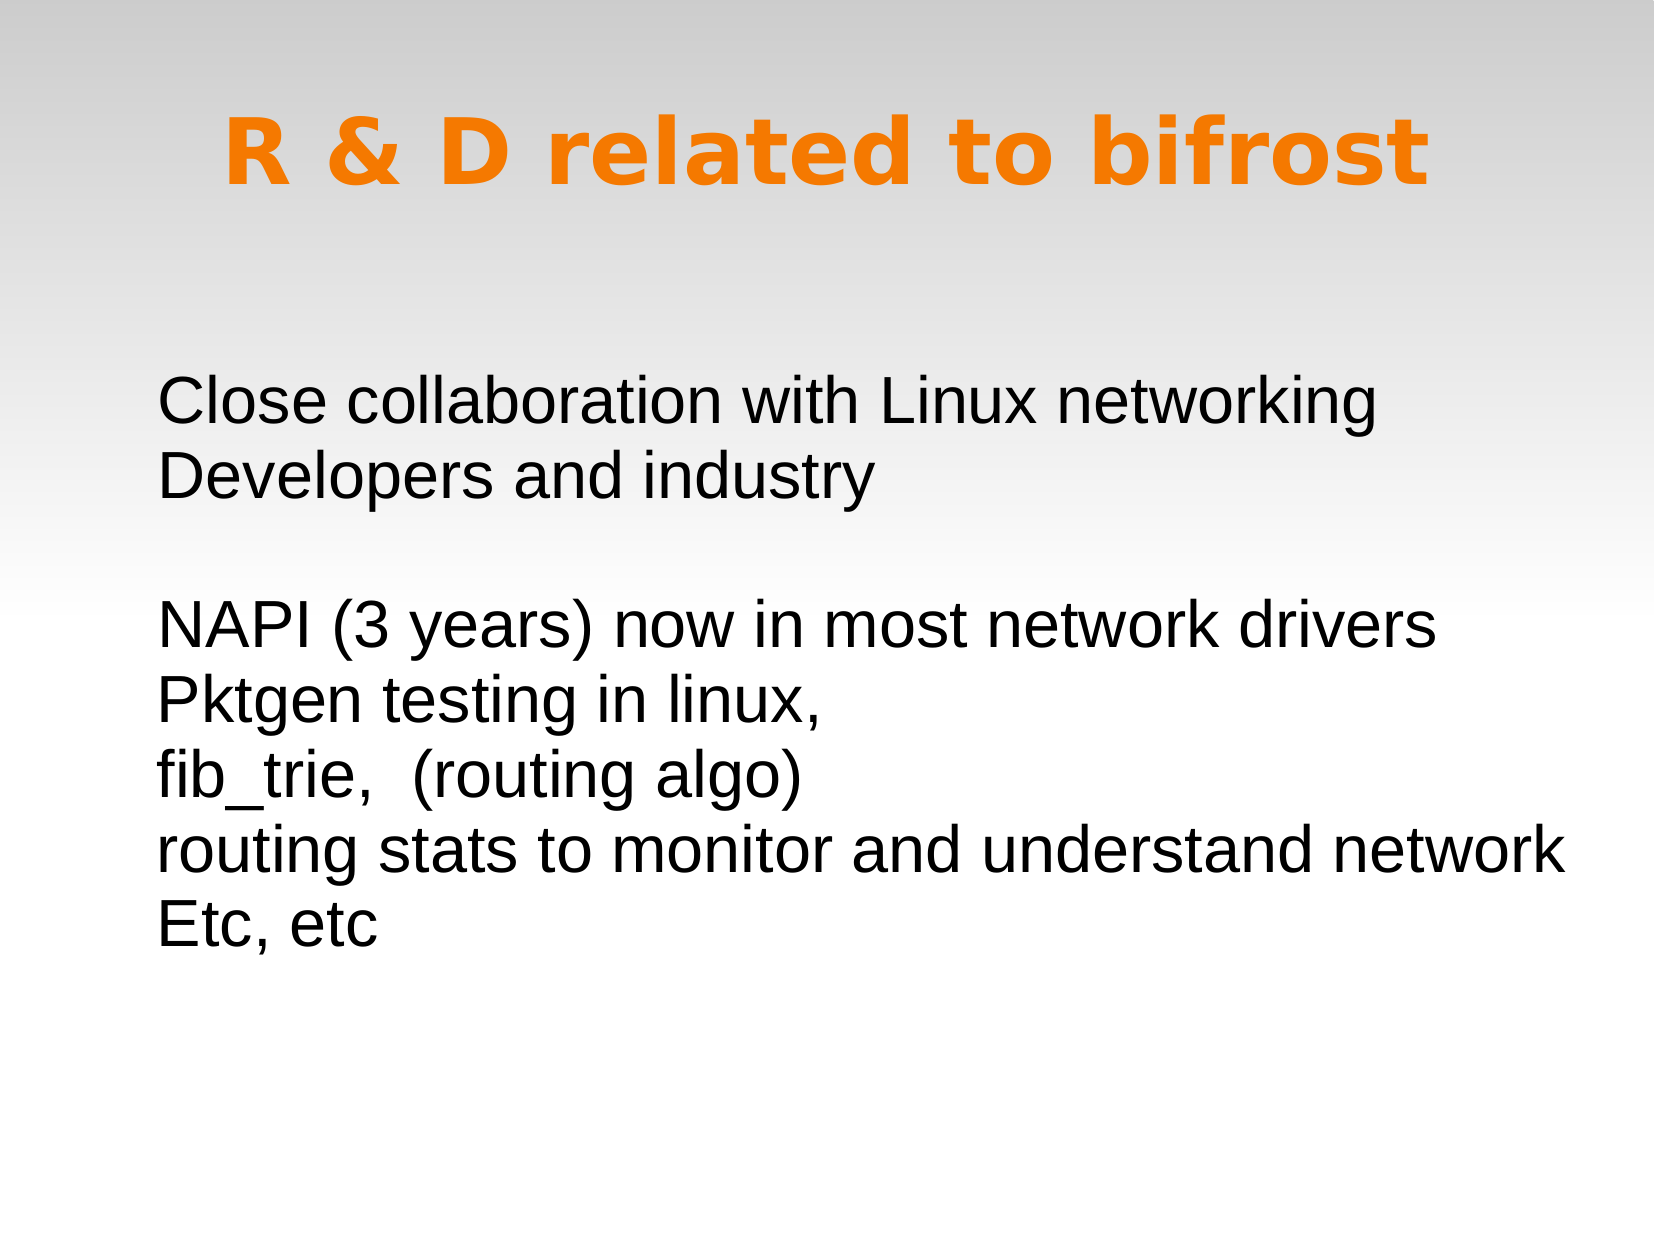

# R & D related to bifrost
	Close collaboration with Linux networking
	Developers and industry
 	NAPI (3 years) now in most network drivers
 Pktgen testing in linux,
 fib_trie, (routing algo)
 routing stats to monitor and understand network
 Etc, etc